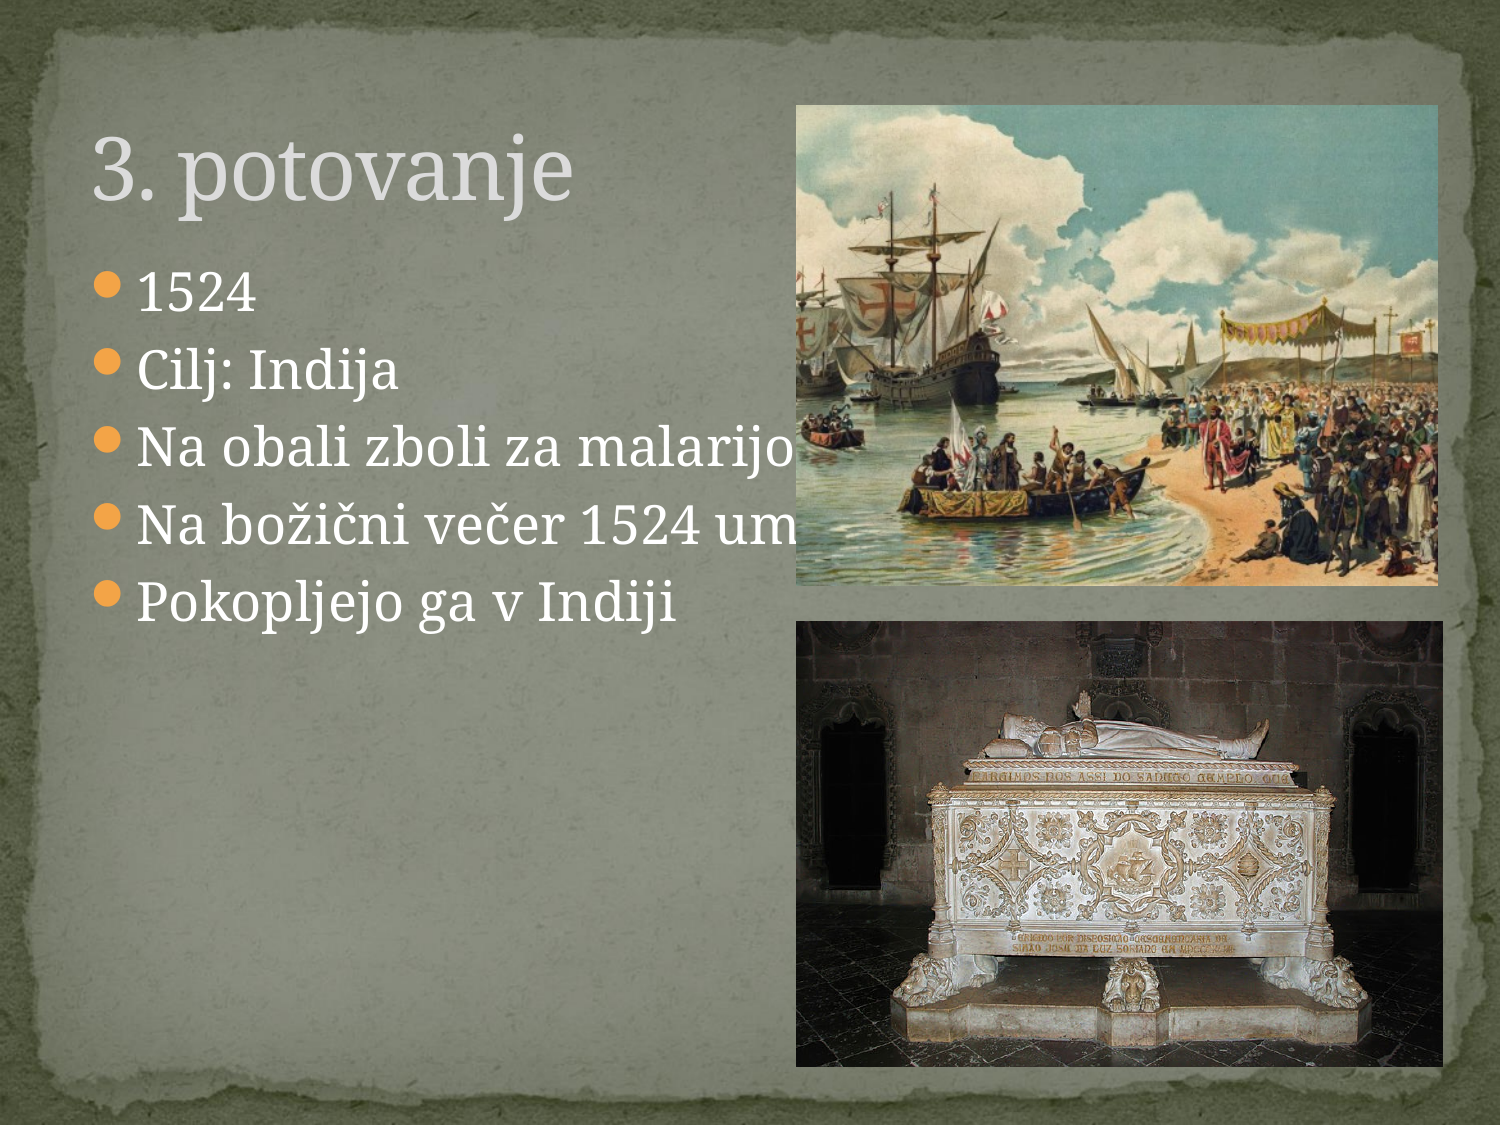

3. potovanje
# 1524
Cilj: Indija
Na obali zboli za malarijo
Na božični večer 1524 umre
Pokopljejo ga v Indiji